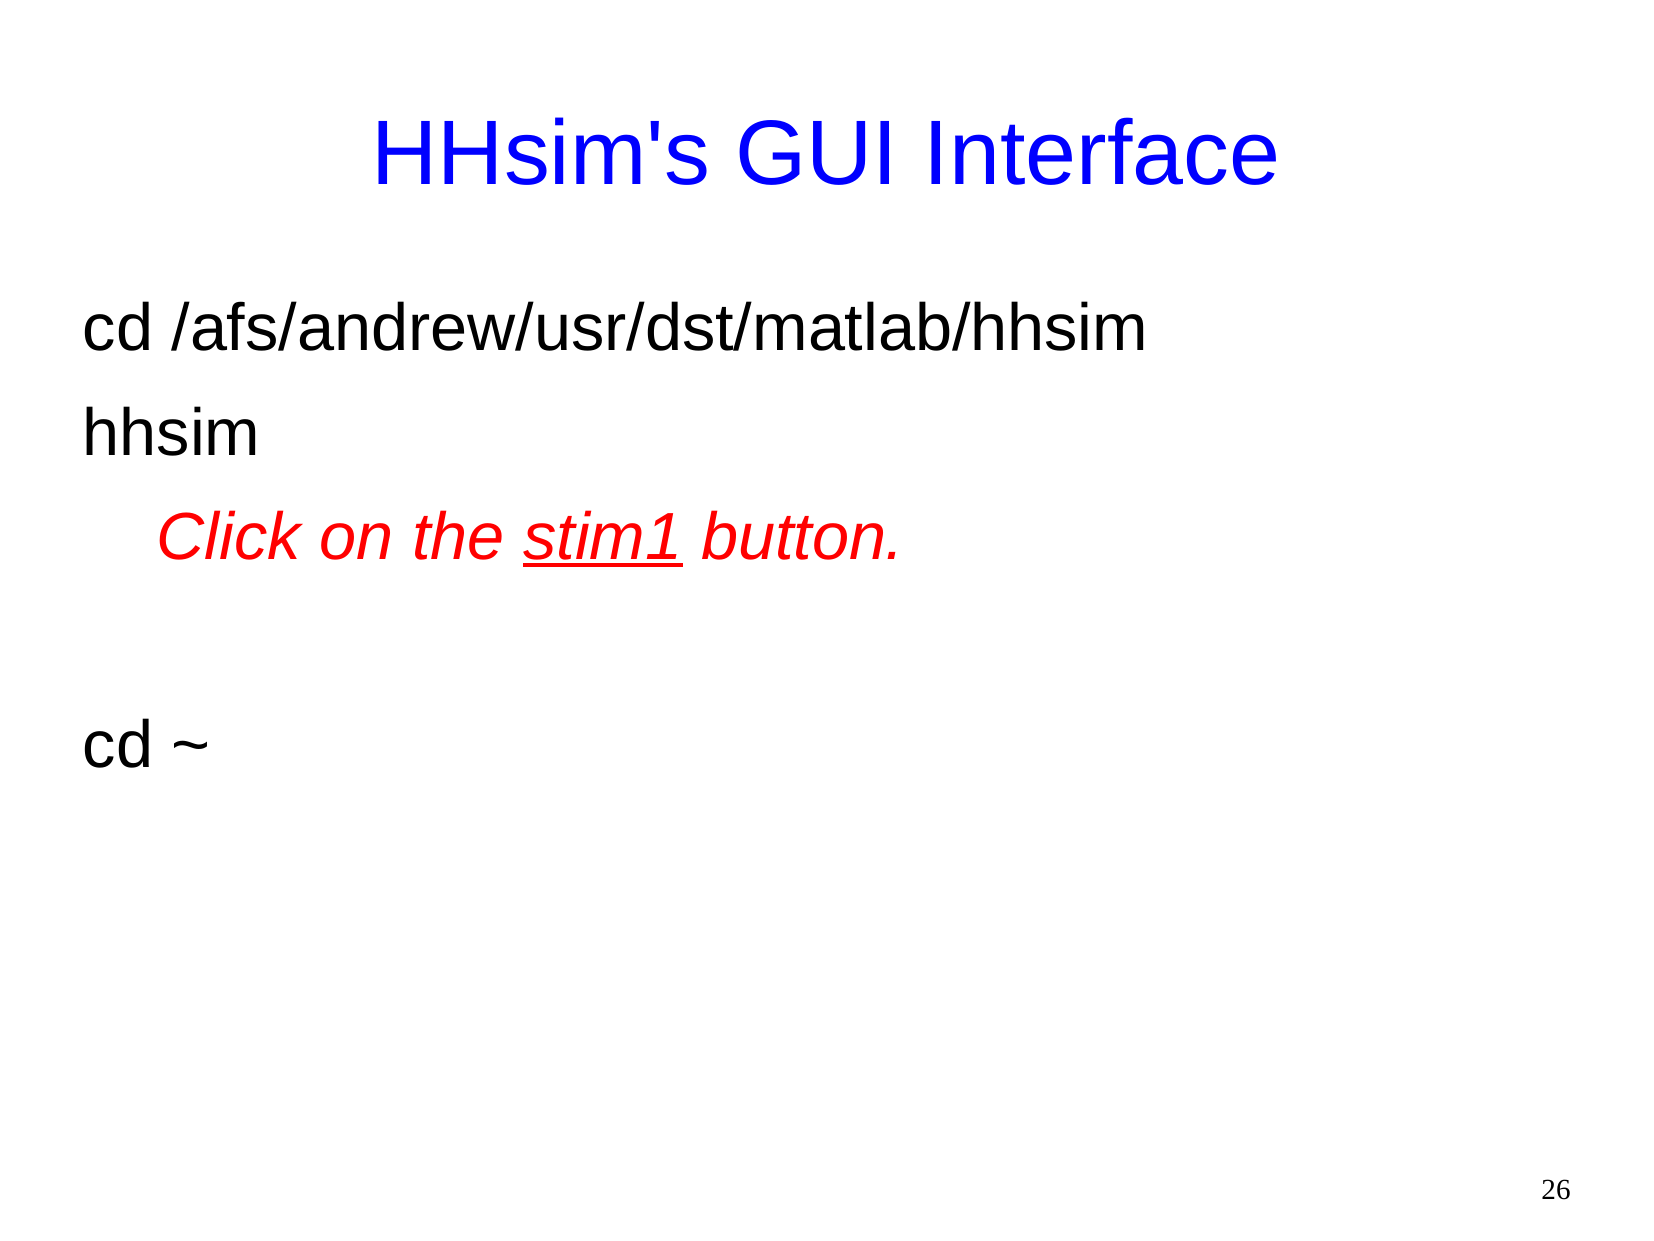

# HHsim's GUI Interface
cd /afs/andrew/usr/dst/matlab/hhsim
hhsim
 Click on the stim1 button.
cd ~
26